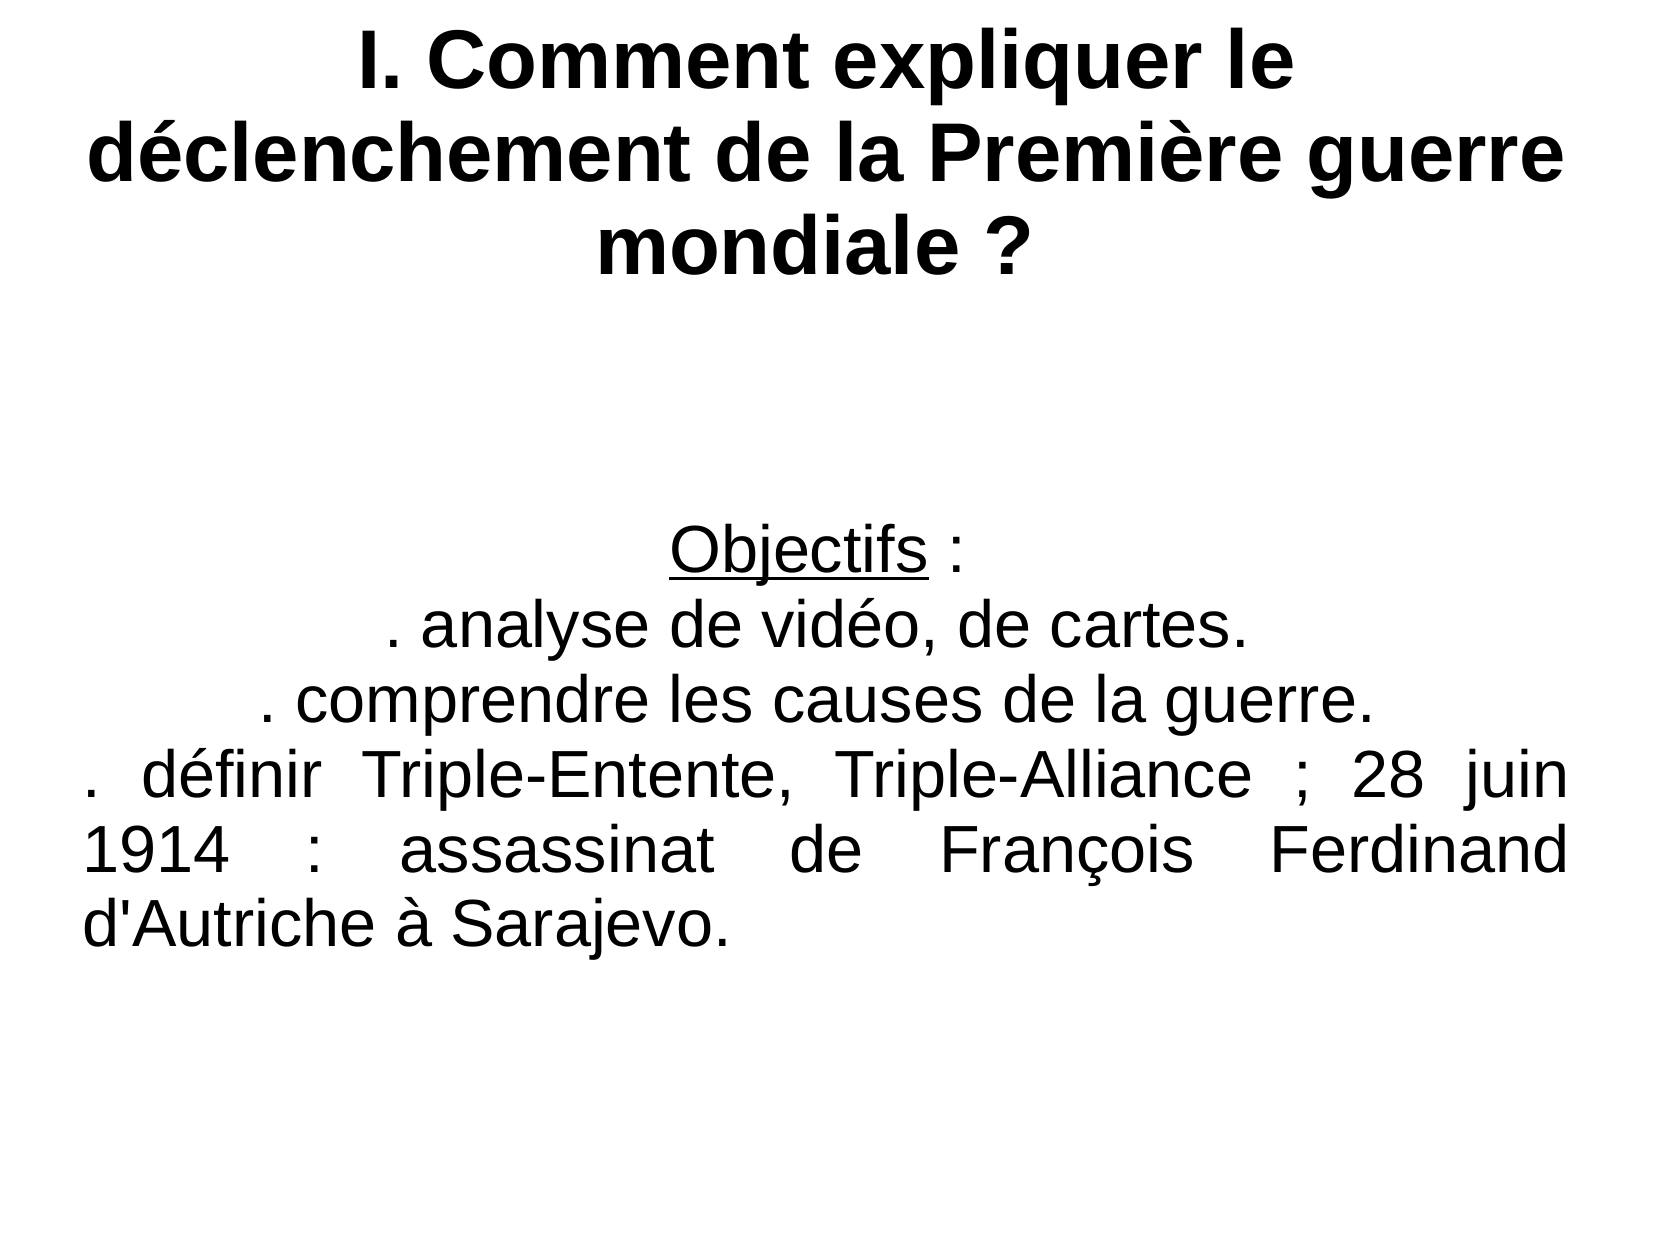

# I. Comment expliquer le déclenchement de la Première guerre mondiale ?
Objectifs :
. analyse de vidéo, de cartes.
. comprendre les causes de la guerre.
. définir Triple-Entente, Triple-Alliance ; 28 juin 1914 : assassinat de François Ferdinand d'Autriche à Sarajevo.